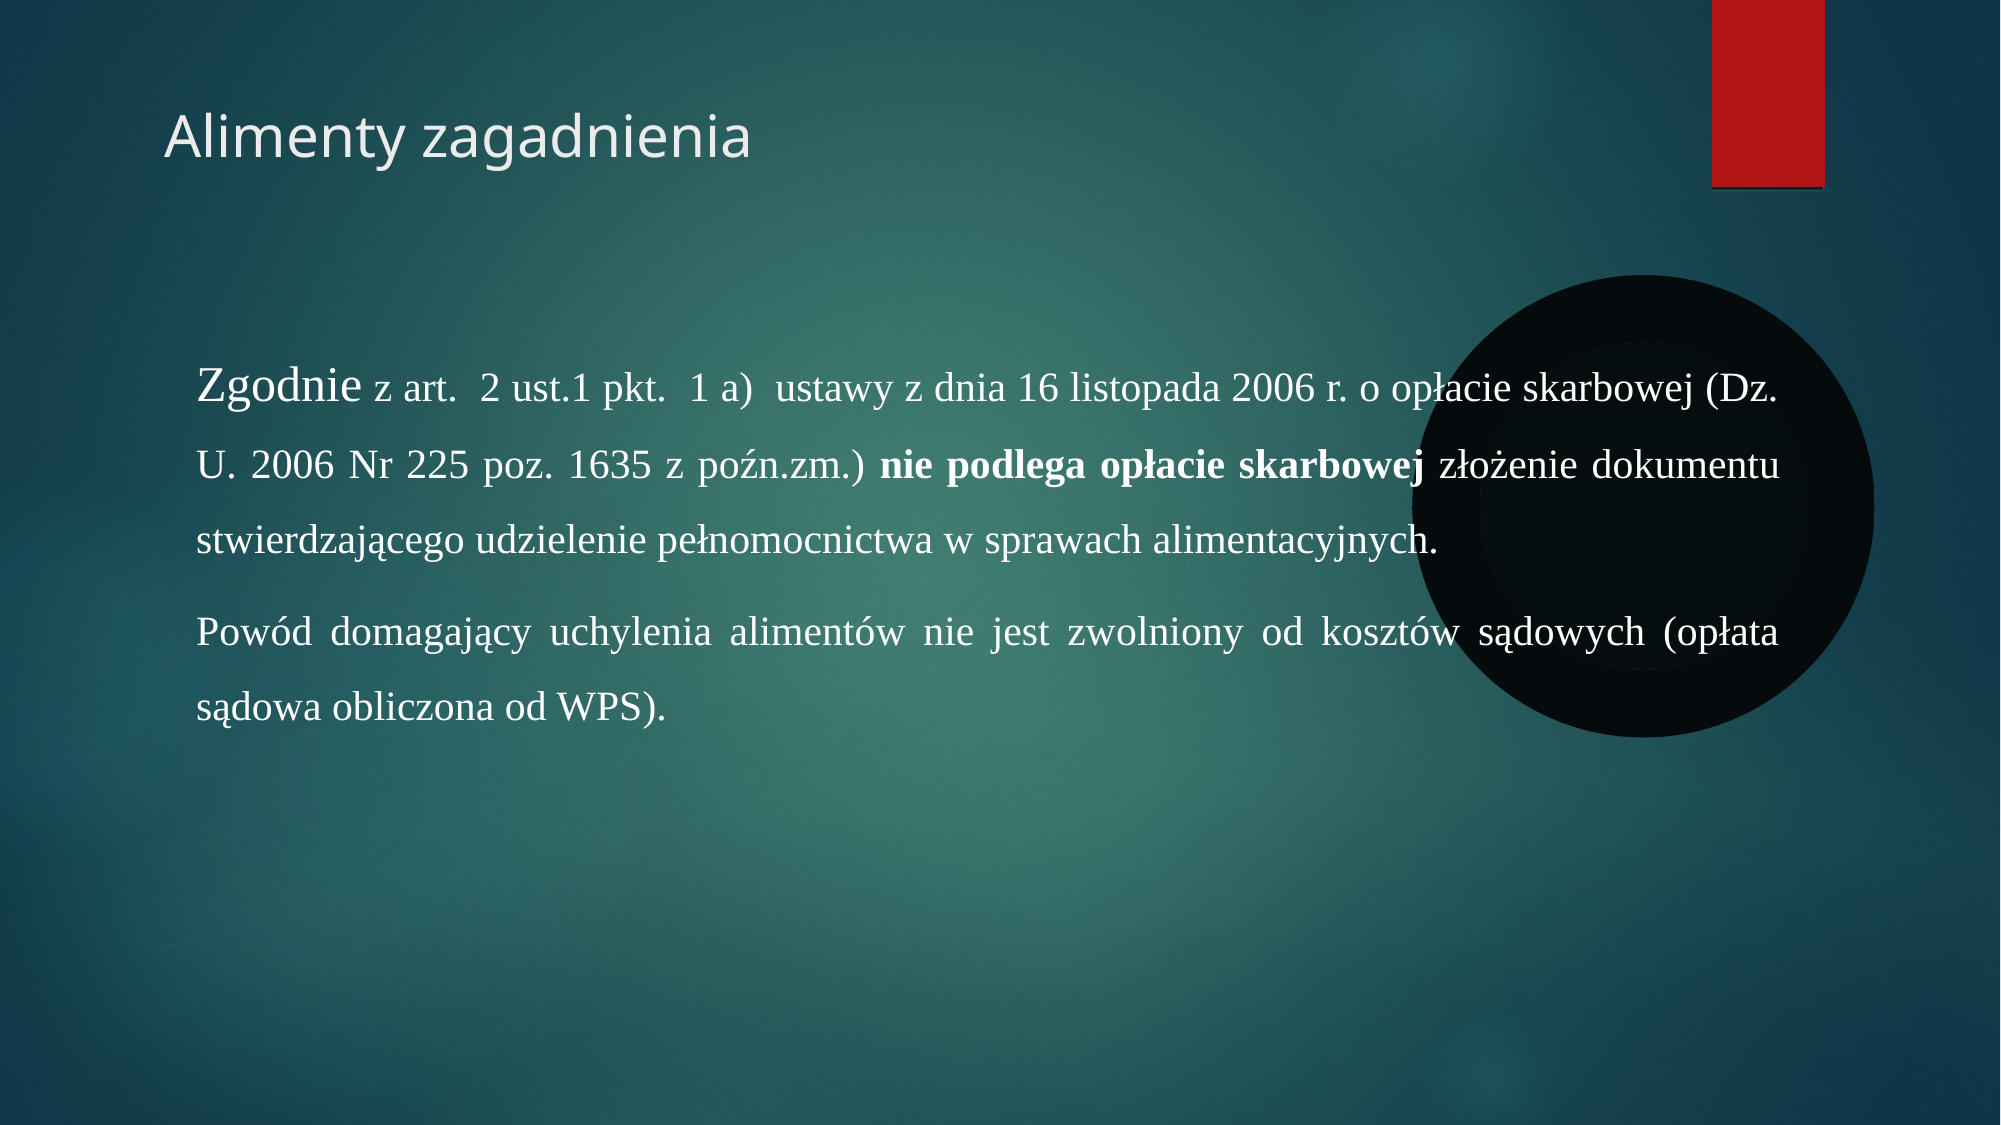

# Alimenty zagadnienia
Zgodnie z art. 2 ust.1 pkt. 1 a) ustawy z dnia 16 listopada 2006 r. o opłacie skarbowej (Dz. U. 2006 Nr 225 poz. 1635 z poźn.zm.) nie podlega opłacie skarbowej złożenie dokumentu stwierdzającego udzielenie pełnomocnictwa w sprawach alimentacyjnych.
Powód domagający uchylenia alimentów nie jest zwolniony od kosztów sądowych (opłata sądowa obliczona od WPS).